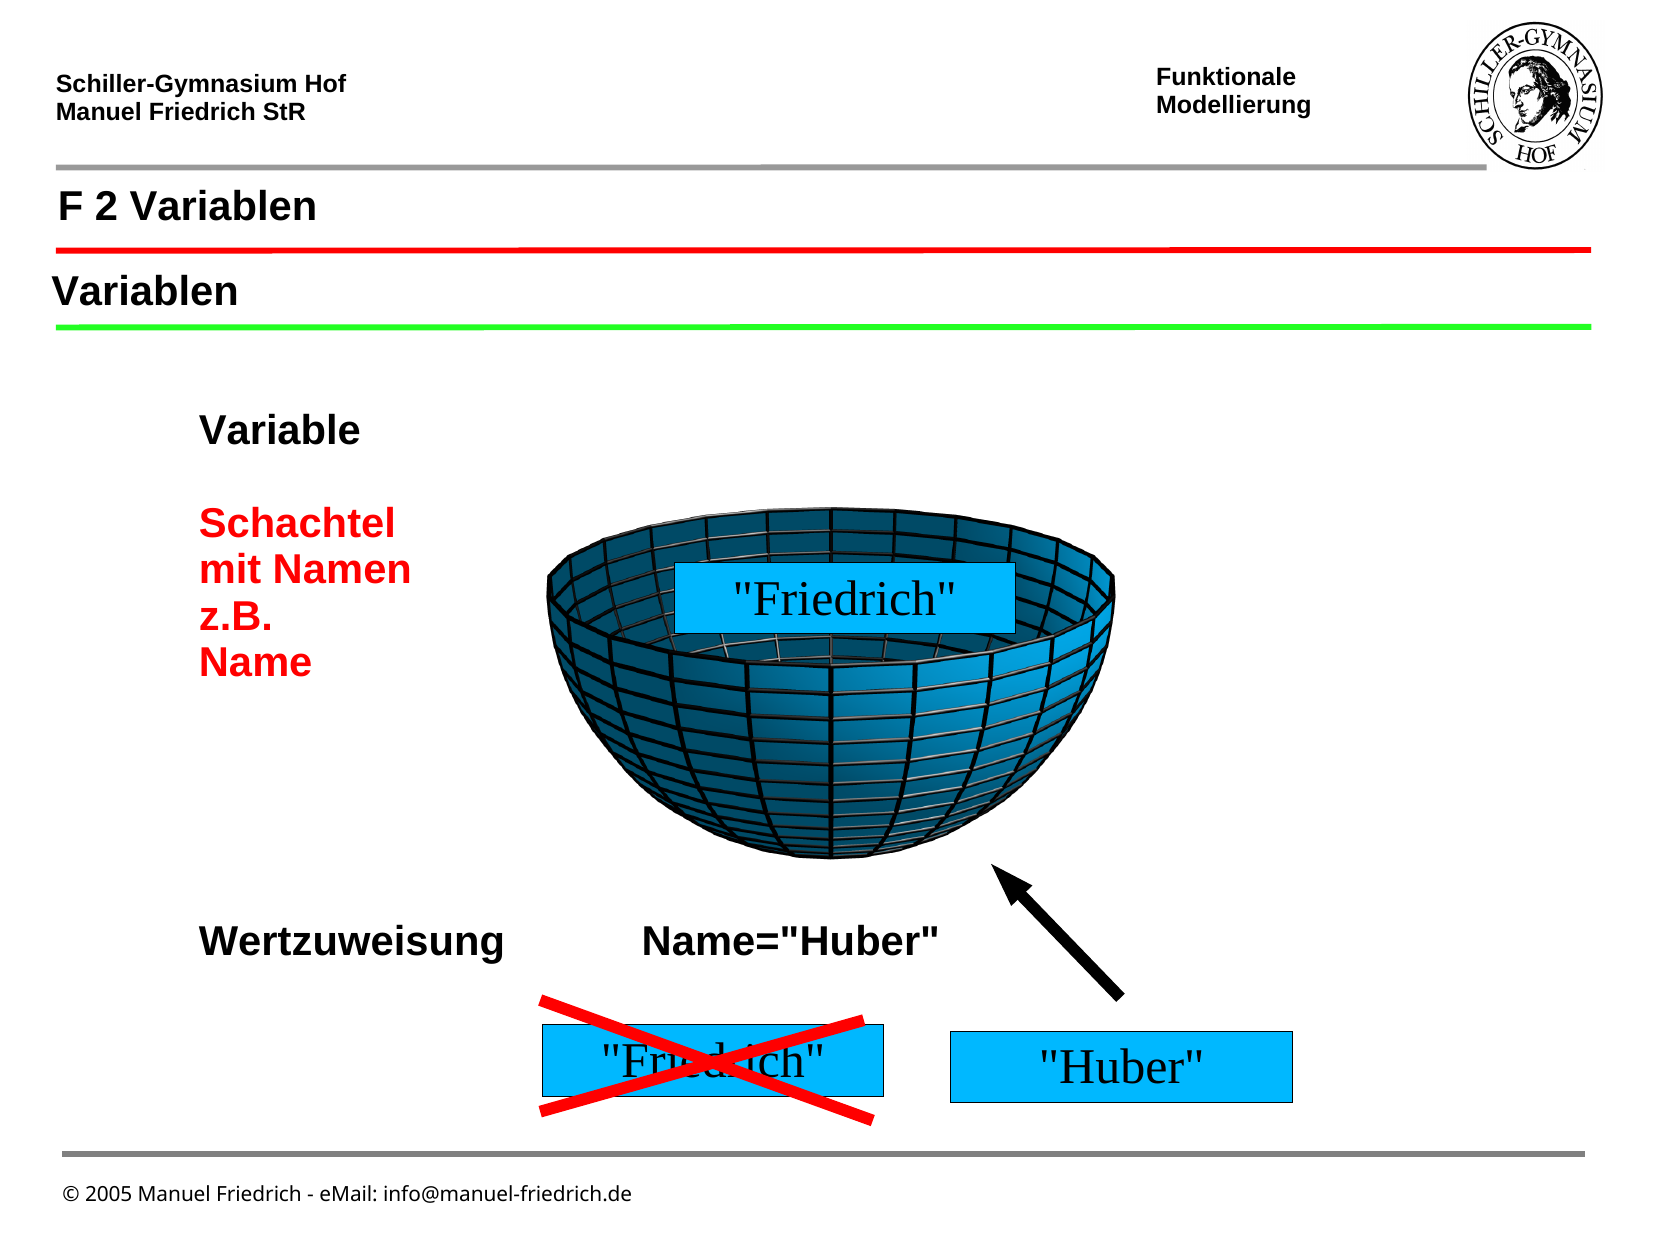

Funktionale
Modellierung
Schiller-Gymnasium Hof
Manuel Friedrich StR
F 2 Variablen
Variablen
Variable
Schachtel
mit Namen
z.B.
Name
Wertzuweisung		Name="Huber"
"Friedrich"
"Friedrich"
"Huber"
© 2005 Manuel Friedrich - eMail: info@manuel-friedrich.de